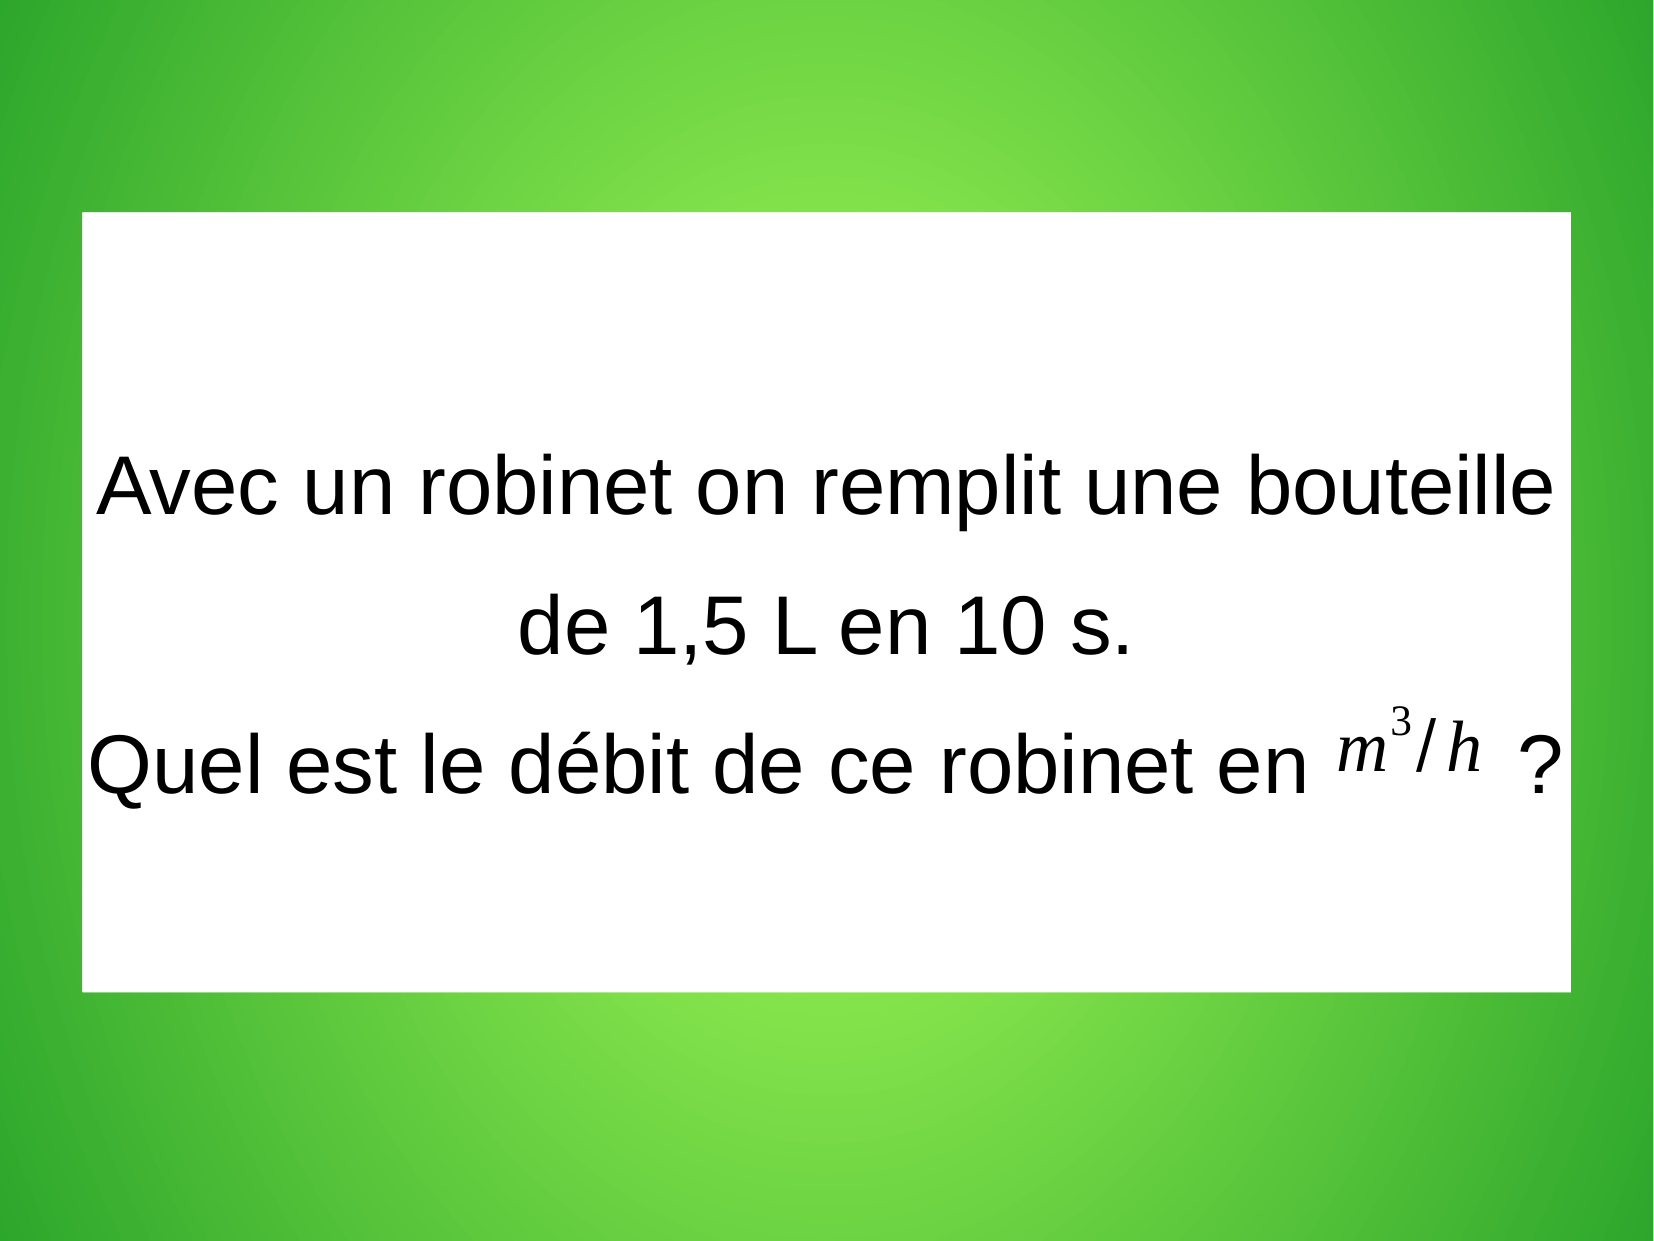

#
Avec un robinet on remplit une bouteille de 1,5 L en 10 s.
Quel est le débit de ce robinet en   ?